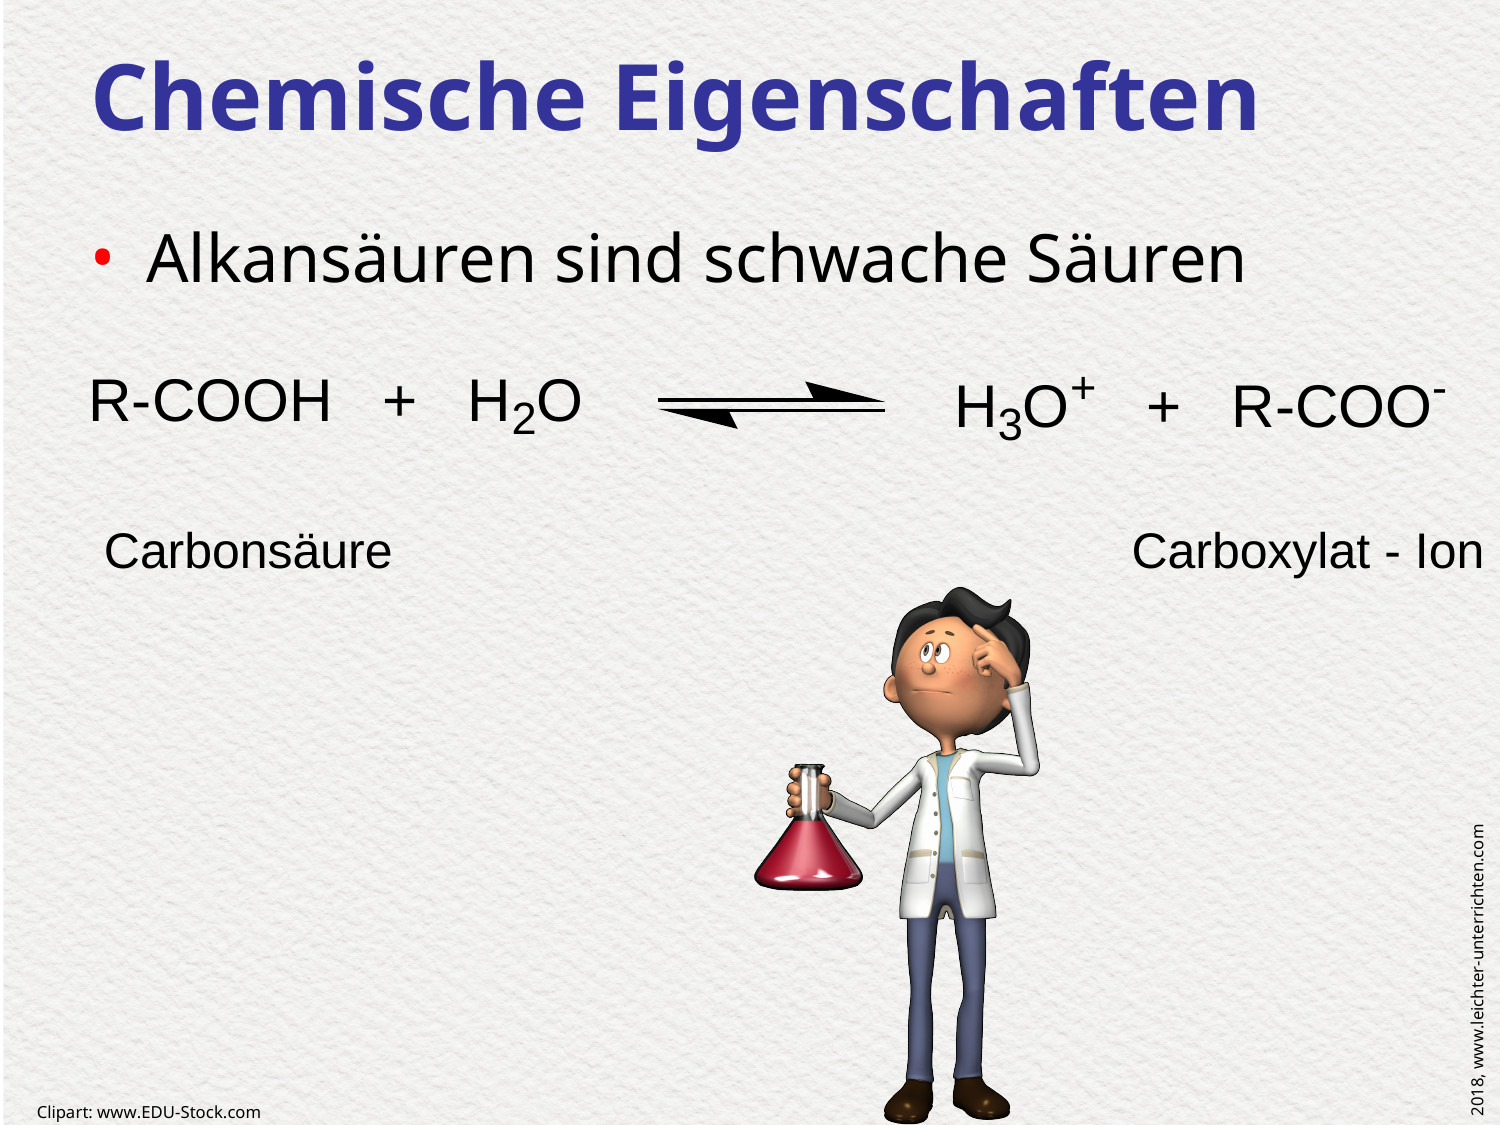

# Chemische Eigenschaften
Alkansäuren sind schwache Säuren
Carbonsäure
Carboxylat - Ion
Clipart: www.EDU-Stock.com